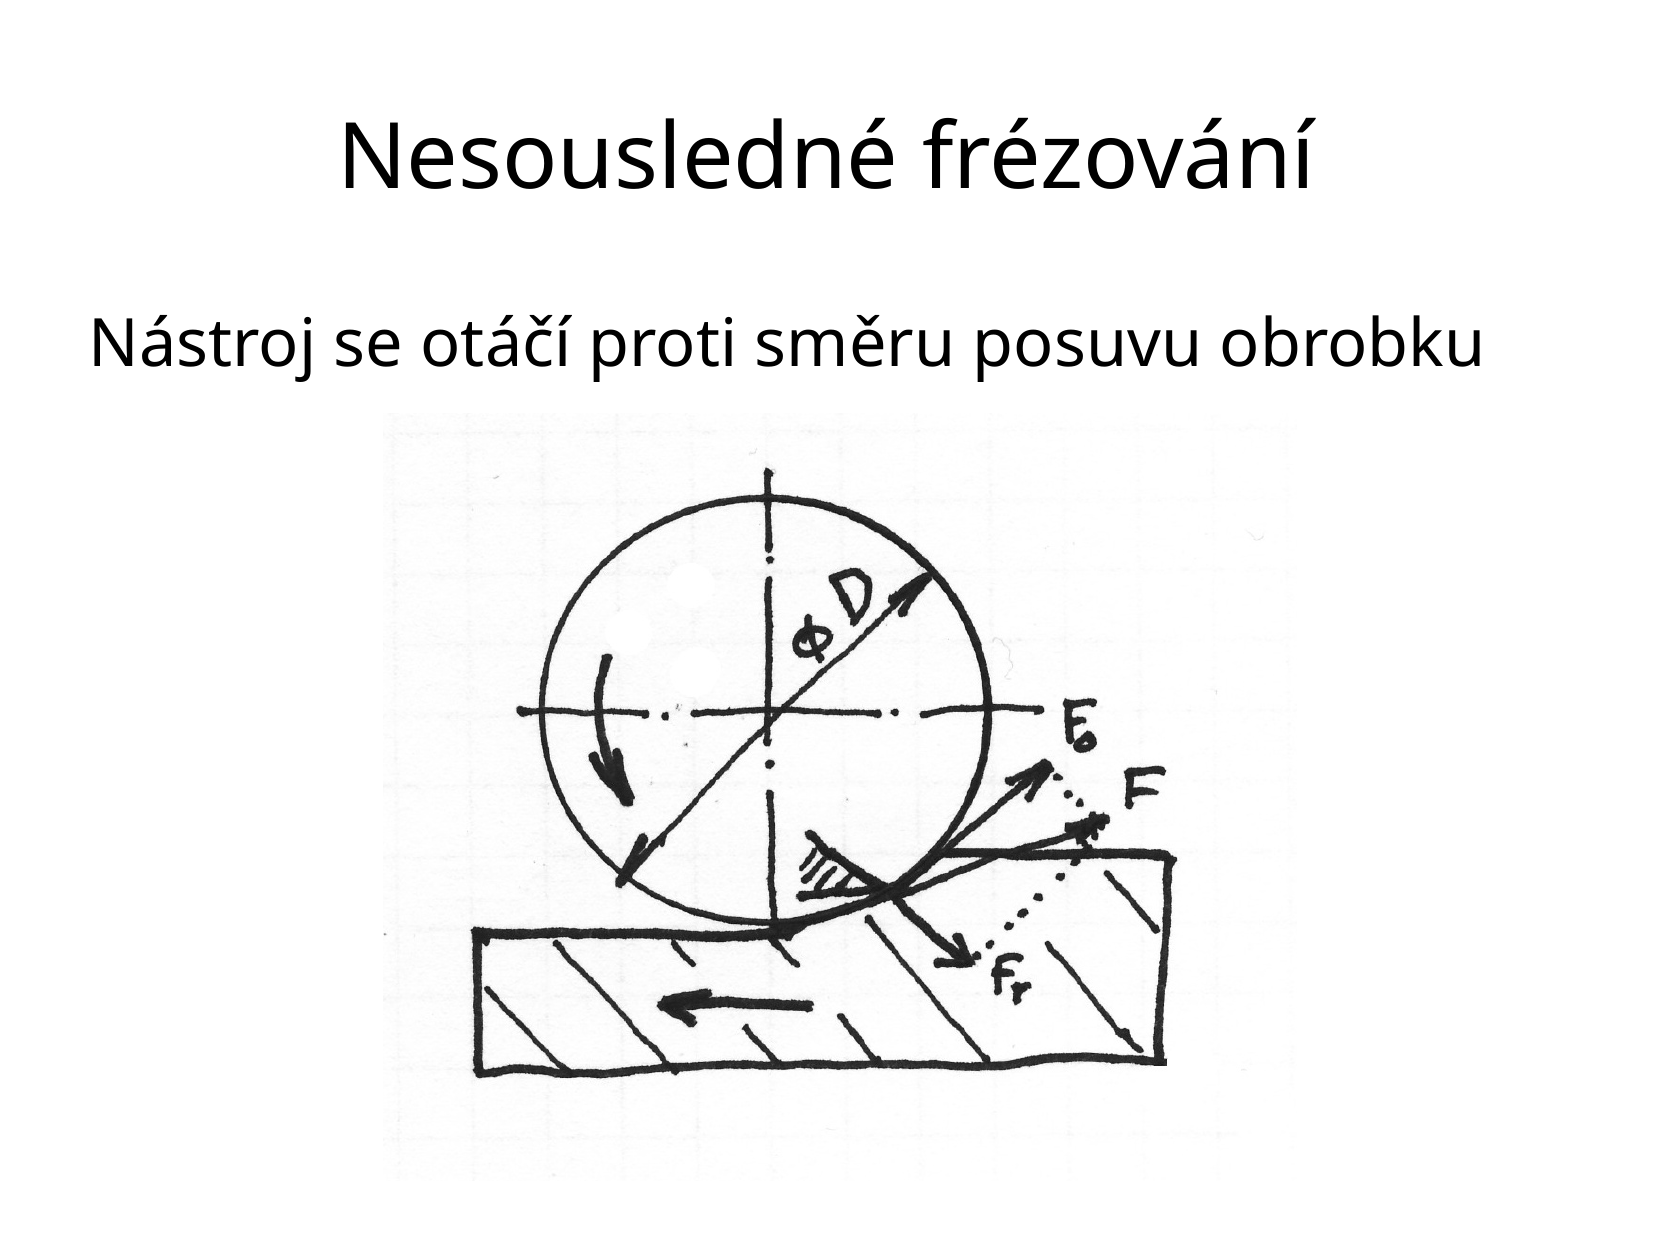

# Nesousledné frézování
Nástroj se otáčí proti směru posuvu obrobku